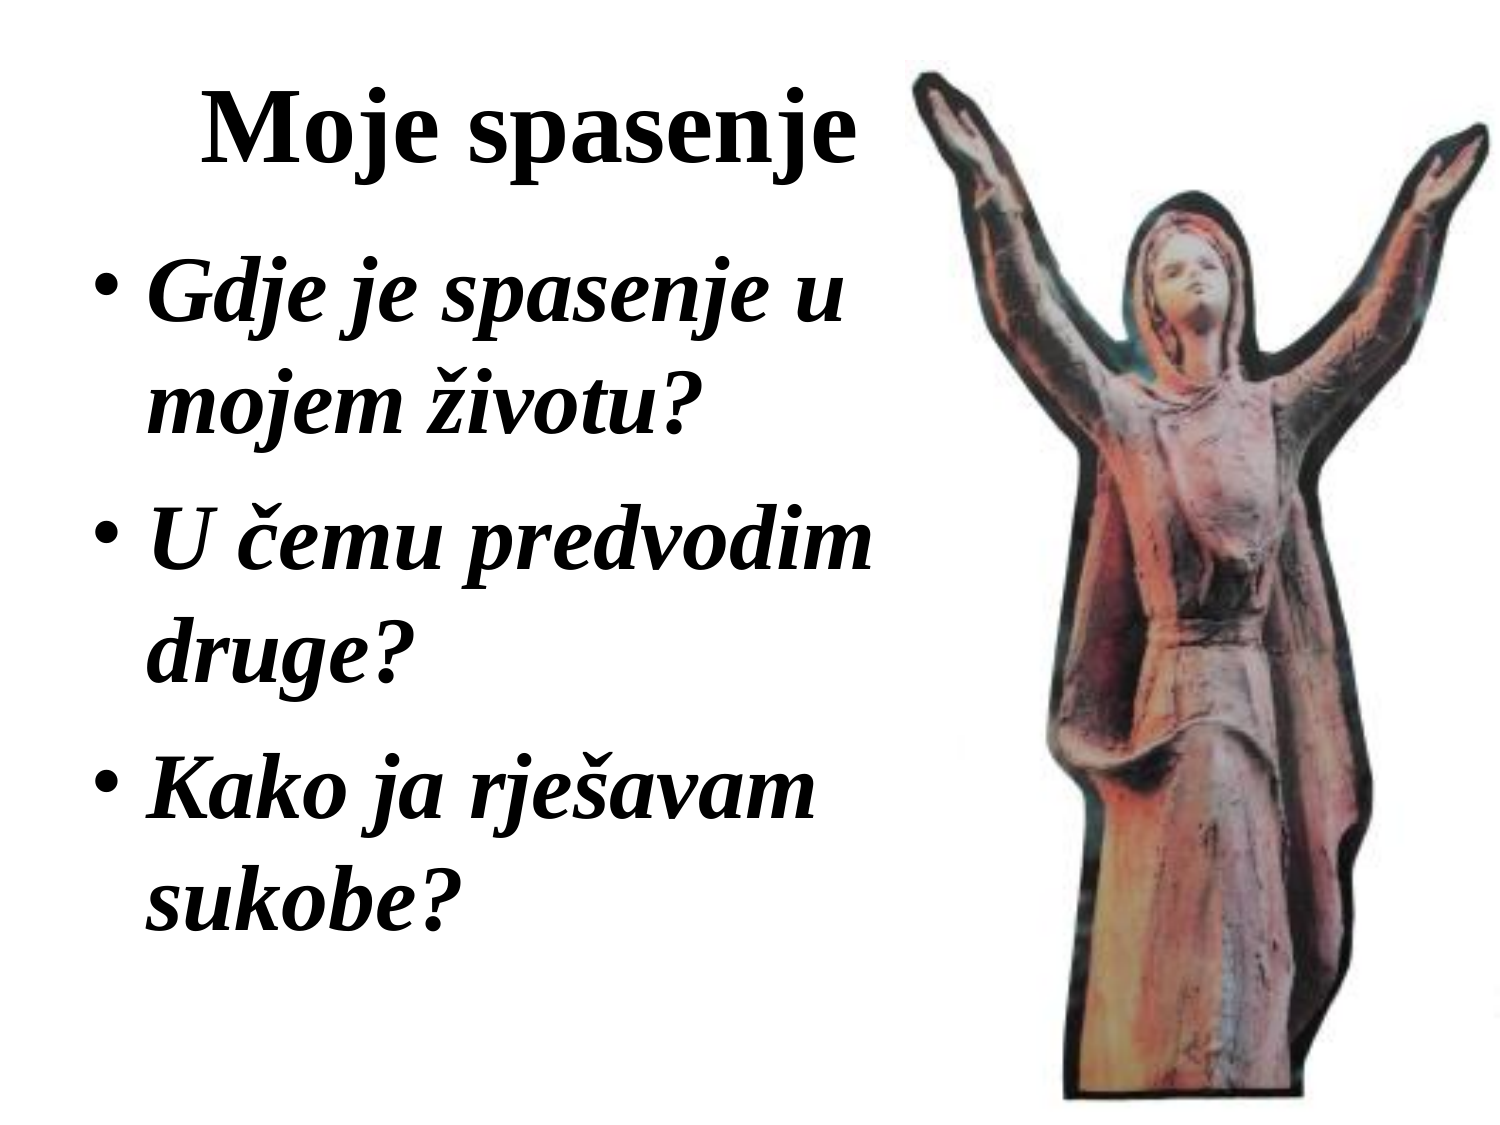

# Moje spasenje
Gdje je spasenje u mojem životu?
U čemu predvodim druge?
Kako ja rješavam sukobe?